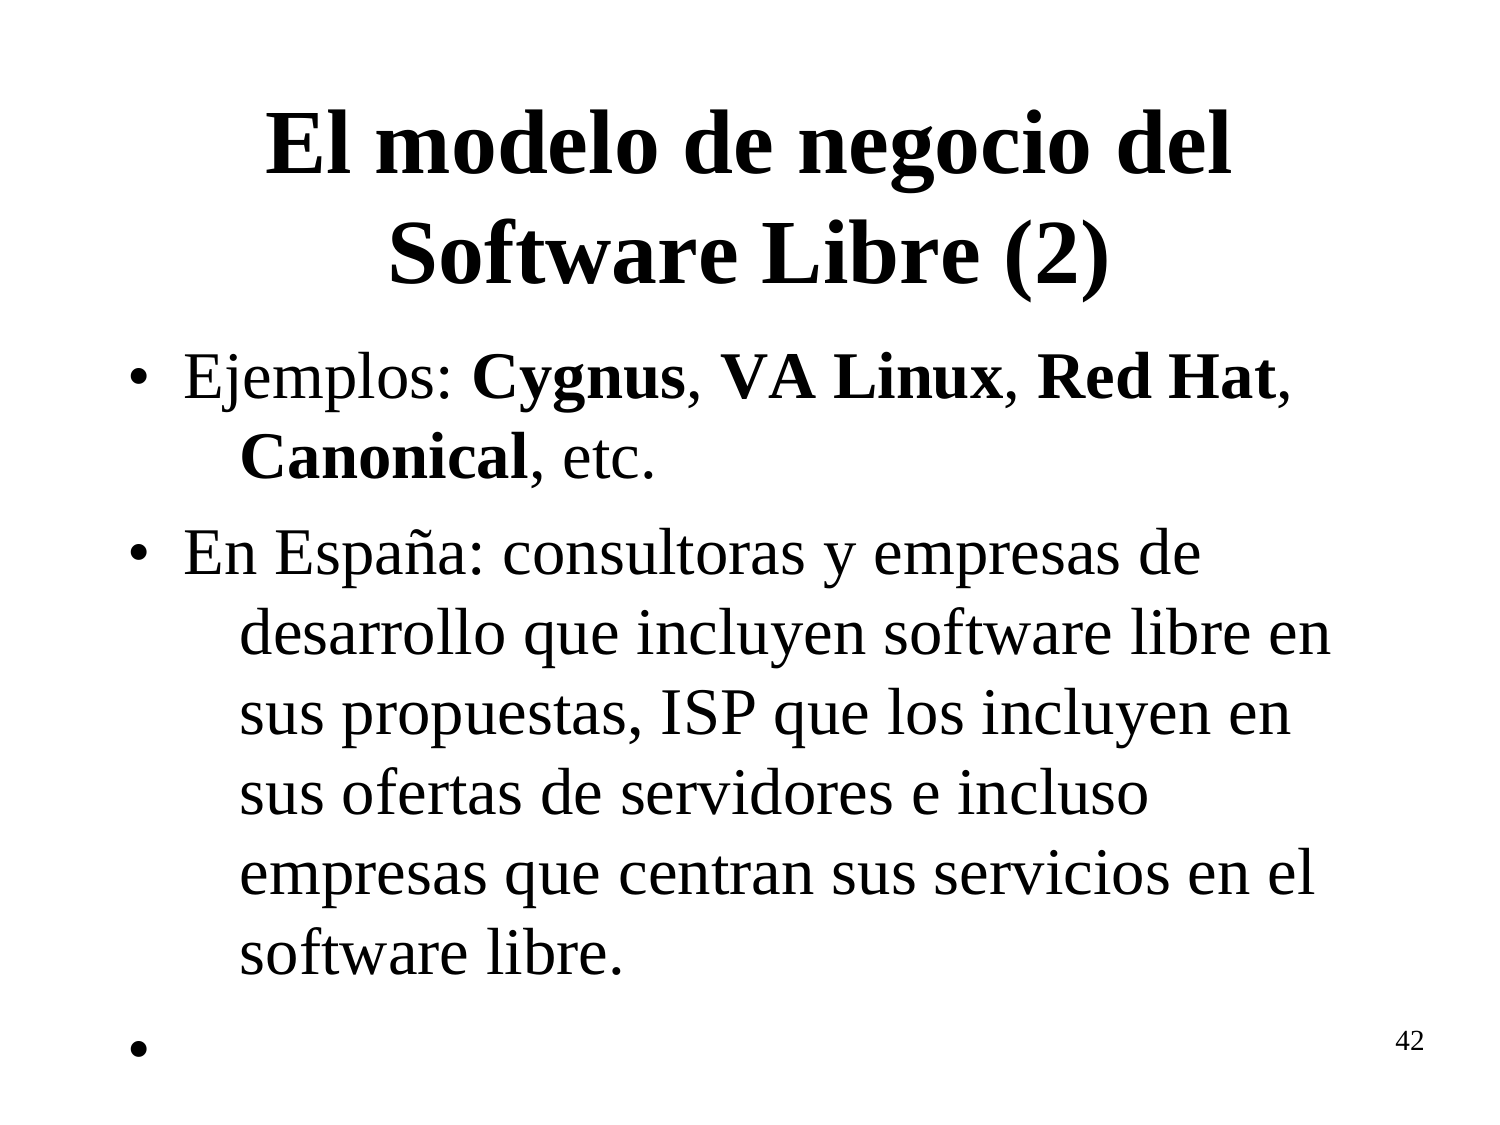

# El modelo de negocio del Software Libre (2)
Ejemplos: Cygnus, VA Linux, Red Hat, Canonical, etc.
En España: consultoras y empresas de desarrollo que incluyen software libre en sus propuestas, ISP que los incluyen en sus ofertas de servidores e incluso empresas que centran sus servicios en el software libre.
42